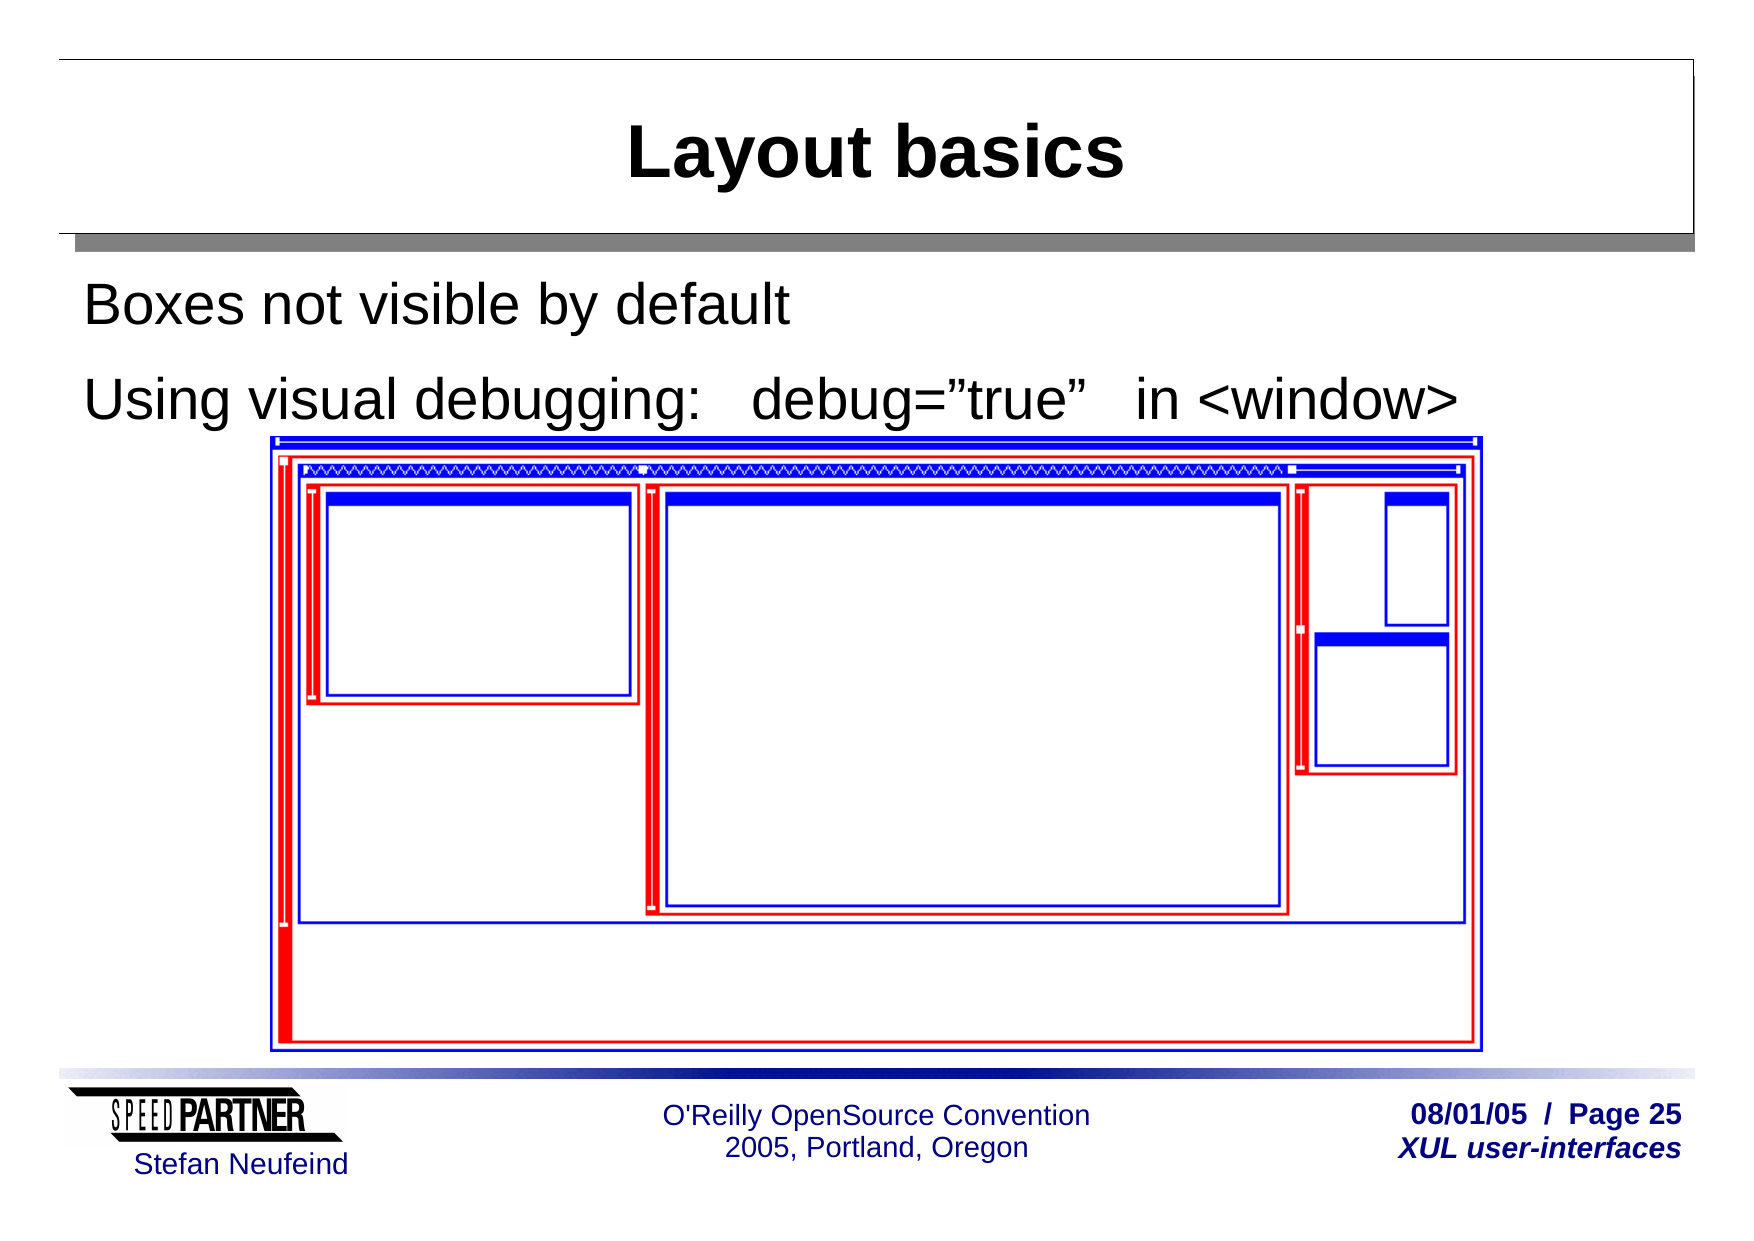

# Layout basics
Boxes not visible by default
Using visual debugging: debug=”true” in <window>